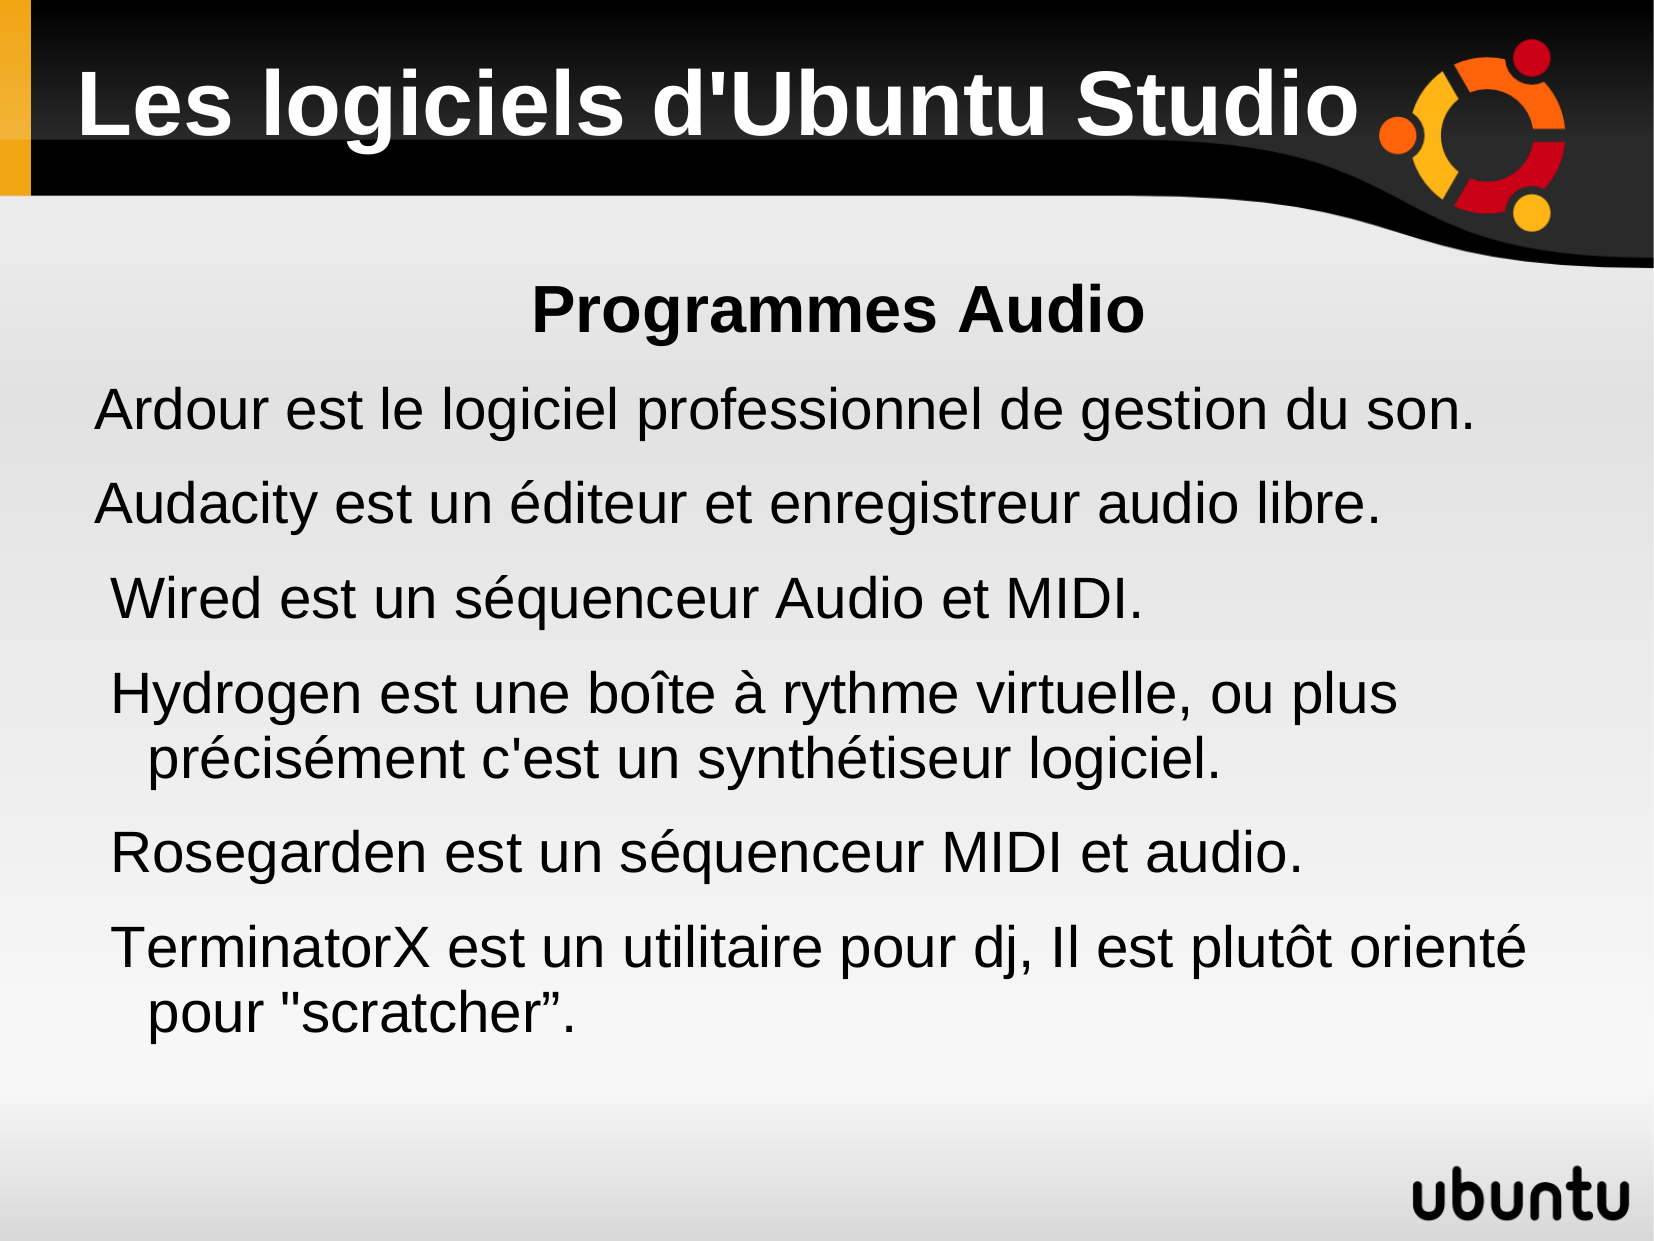

# Les logiciels d'Ubuntu Studio
 Programmes Audio
Ardour est le logiciel professionnel de gestion du son.
Audacity est un éditeur et enregistreur audio libre.
 Wired est un séquenceur Audio et MIDI.
 Hydrogen est une boîte à rythme virtuelle, ou plus précisément c'est un synthétiseur logiciel.
 Rosegarden est un séquenceur MIDI et audio.
 TerminatorX est un utilitaire pour dj, Il est plutôt orienté pour "scratcher”.